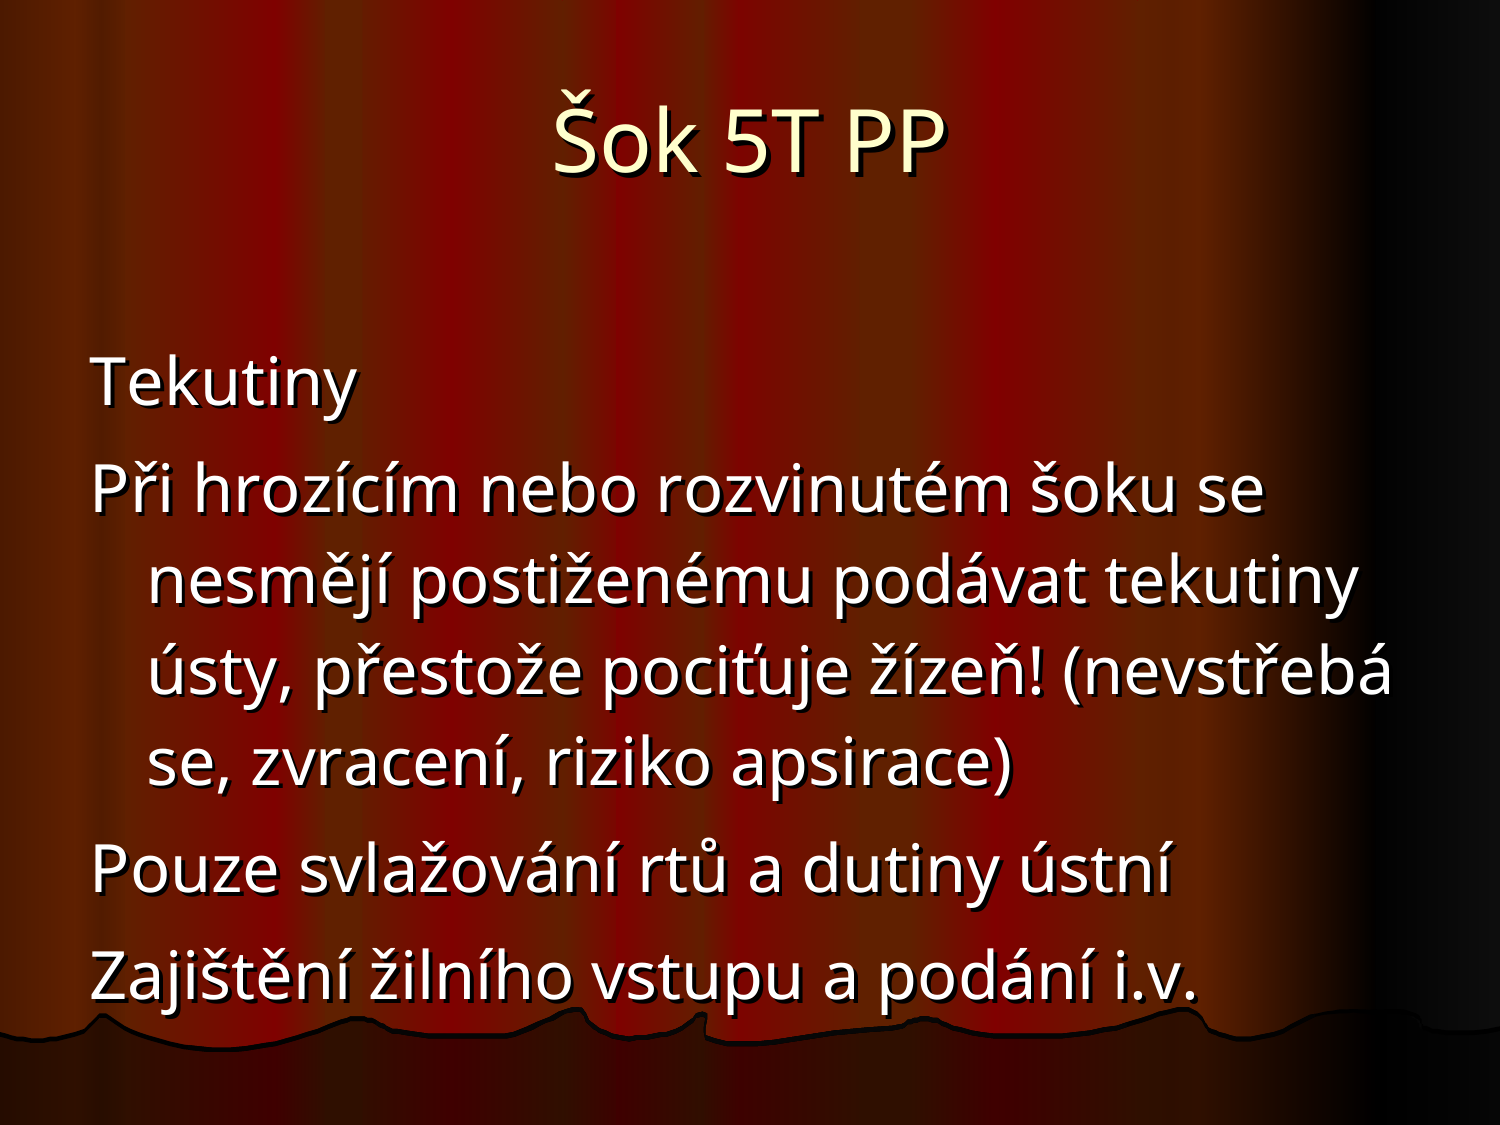

# Šok 5T PP
Tekutiny
Při hrozícím nebo rozvinutém šoku se nesmějí postiženému podávat tekutiny ústy, přestože pociťuje žízeň! (nevstřebá se, zvracení, riziko apsirace)
Pouze svlažování rtů a dutiny ústní
Zajištění žilního vstupu a podání i.v.